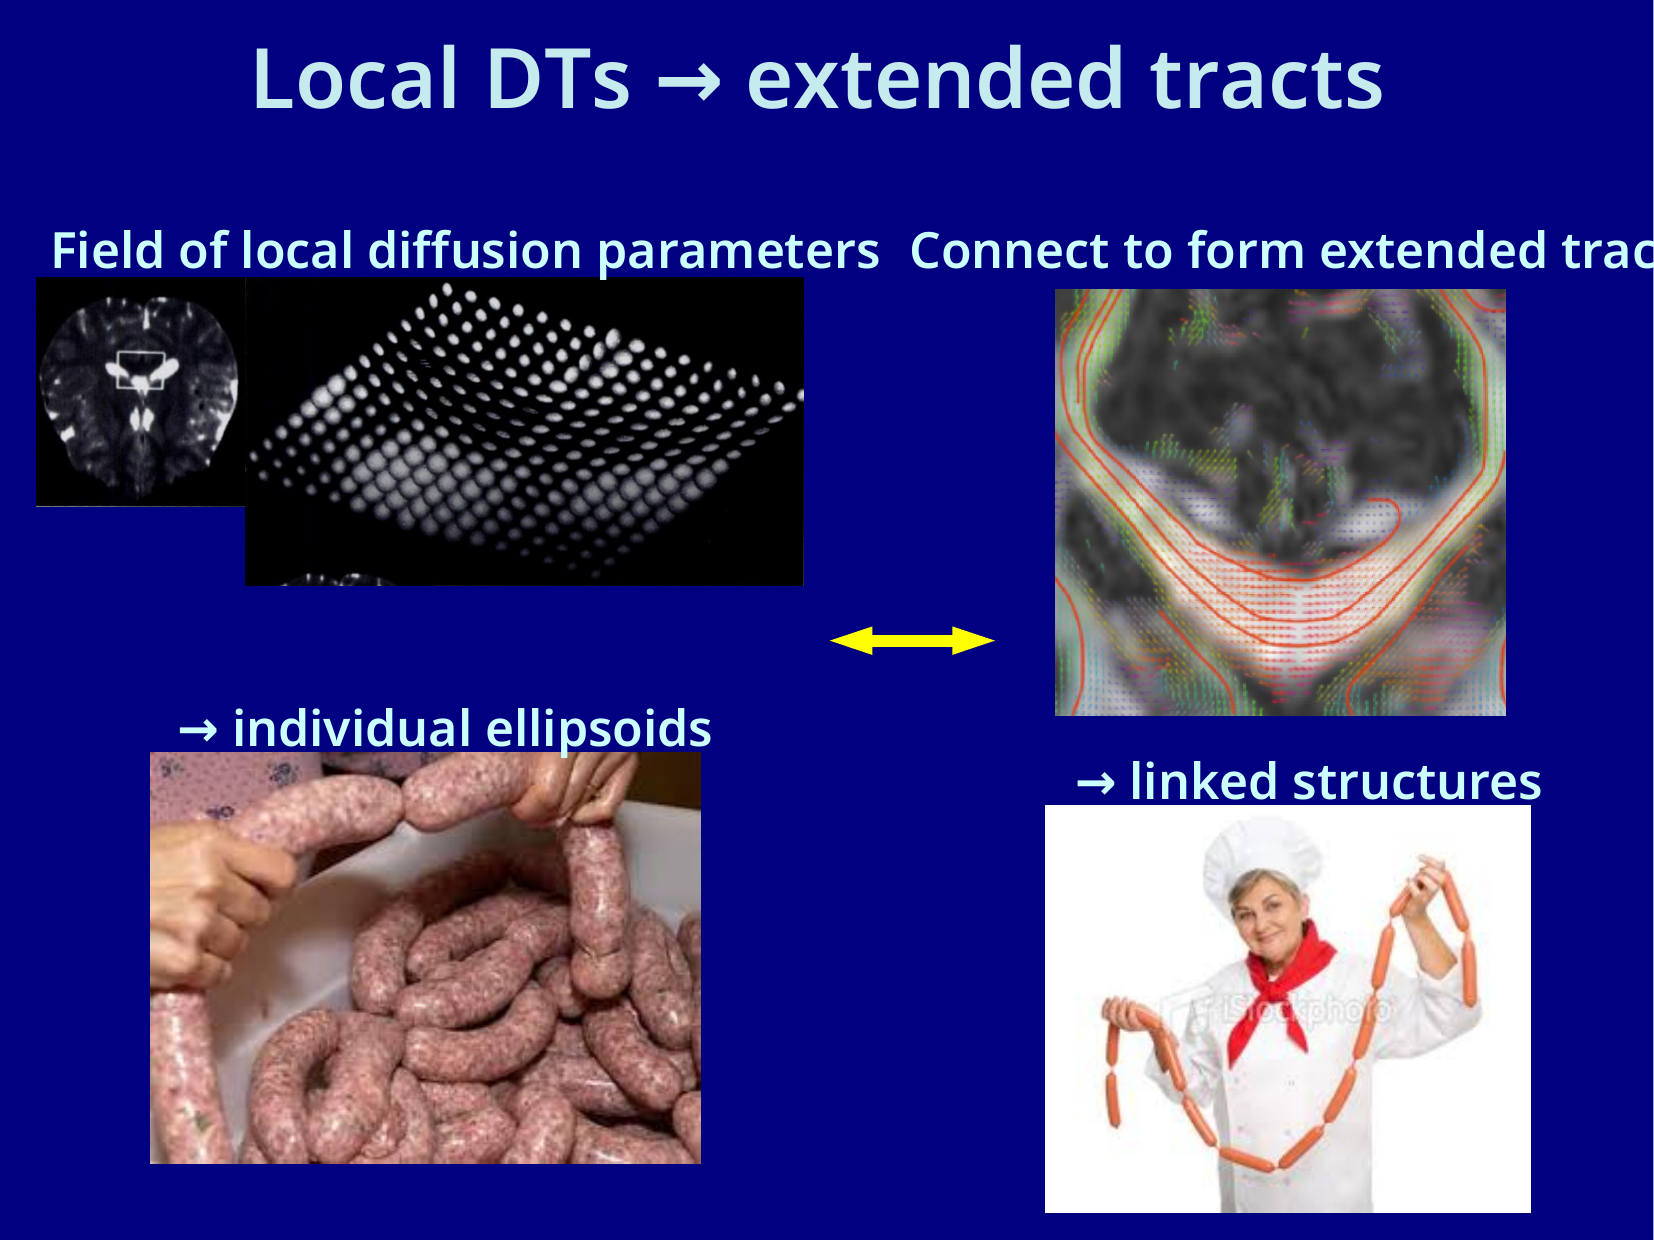

# Local DTs → extended tracts
Field of local diffusion parameters
Connect to form extended tracts
→ individual ellipsoids
→ linked structures